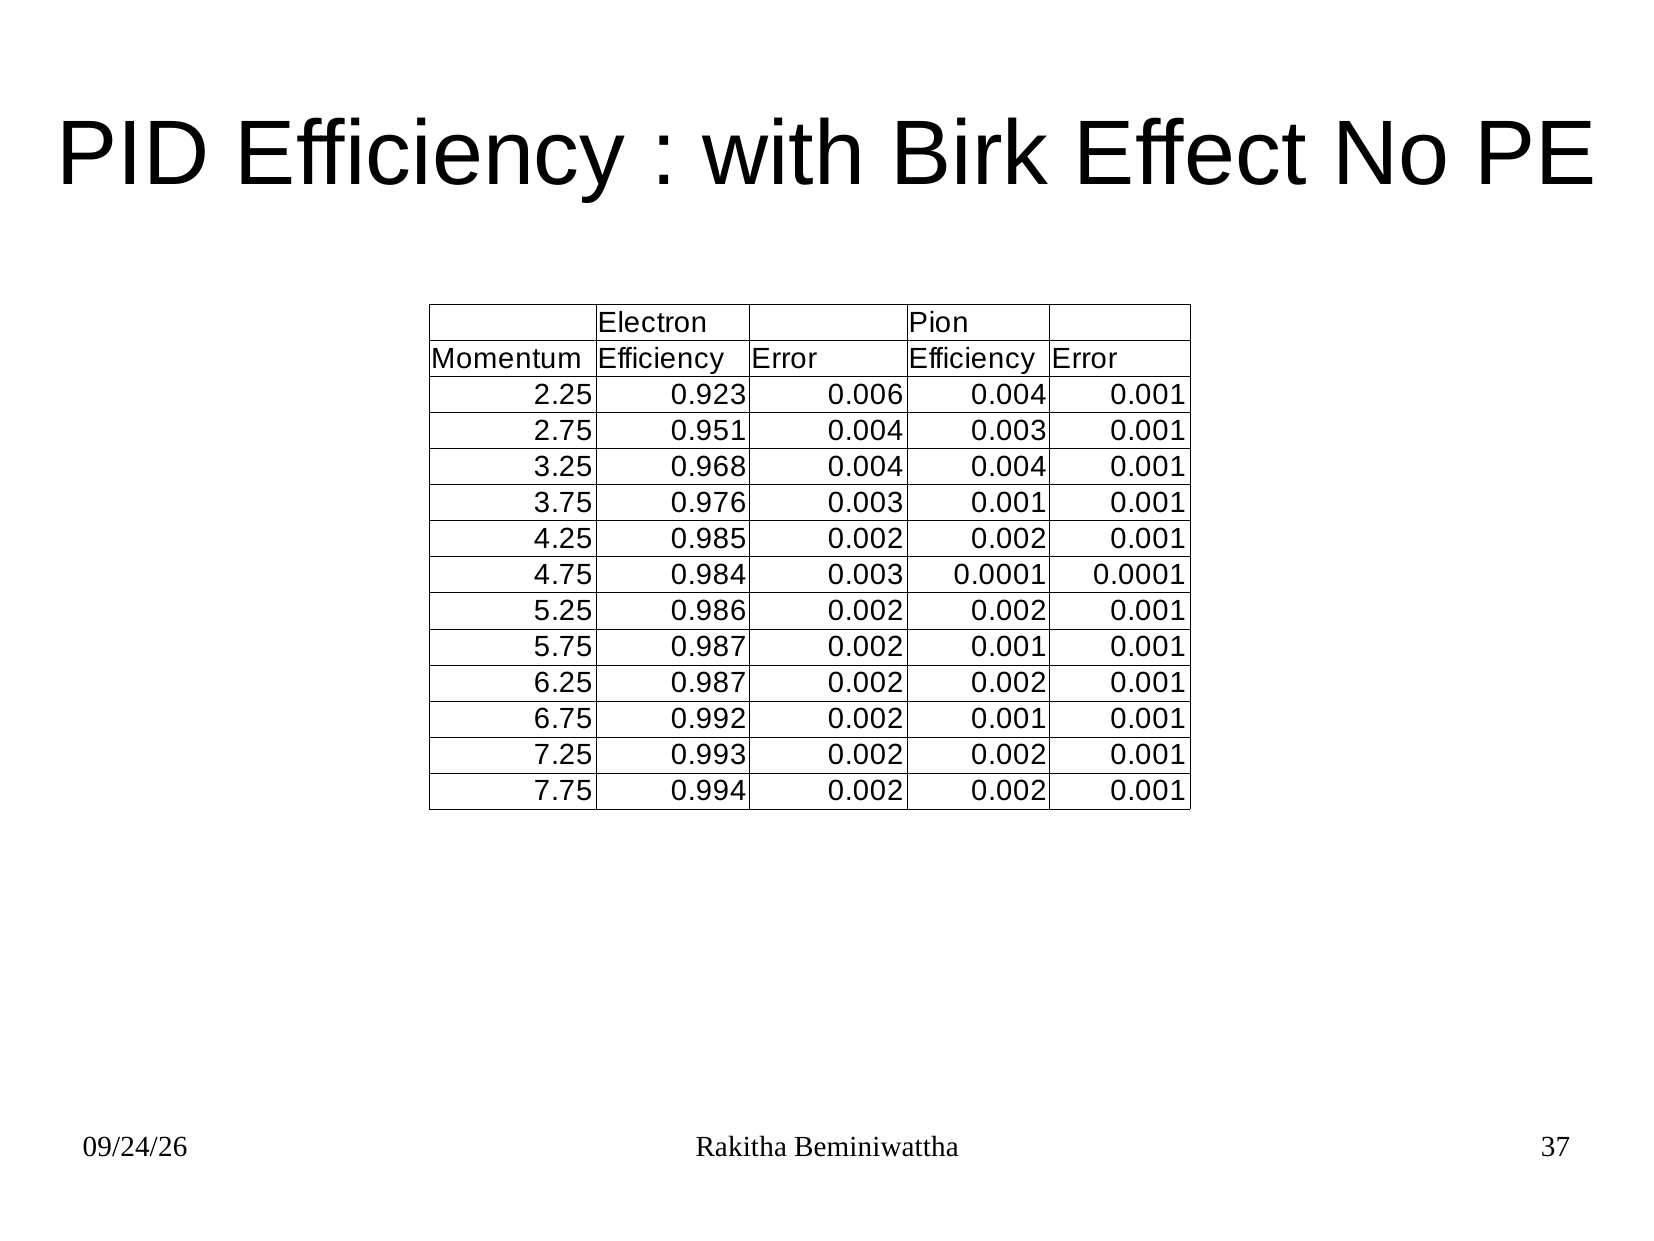

# PID Efficiency : with Birk Effect No PE